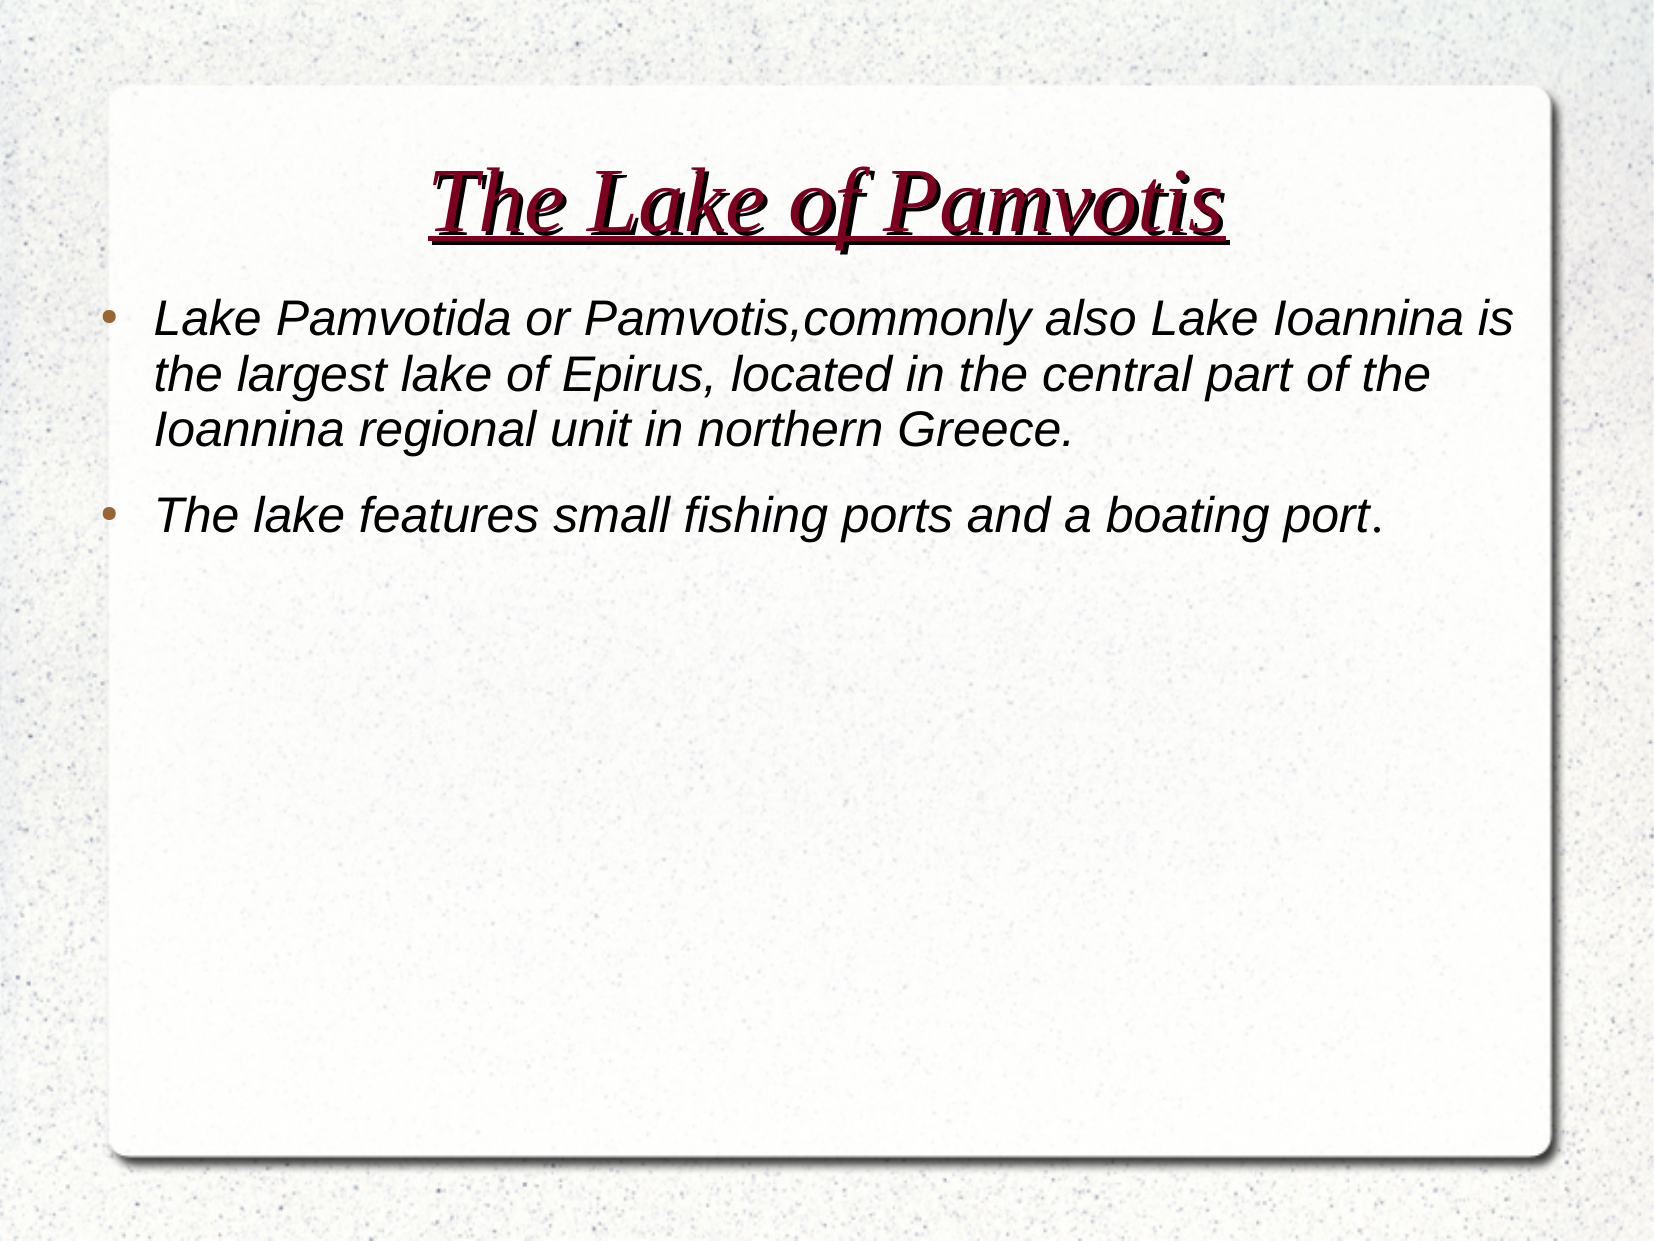

# The Lake of Pamvotis
Lake Pamvotida or Pamvotis,commonly also Lake Ioannina is the largest lake of Epirus, located in the central part of the Ioannina regional unit in northern Greece.
The lake features small fishing ports and a boating port.